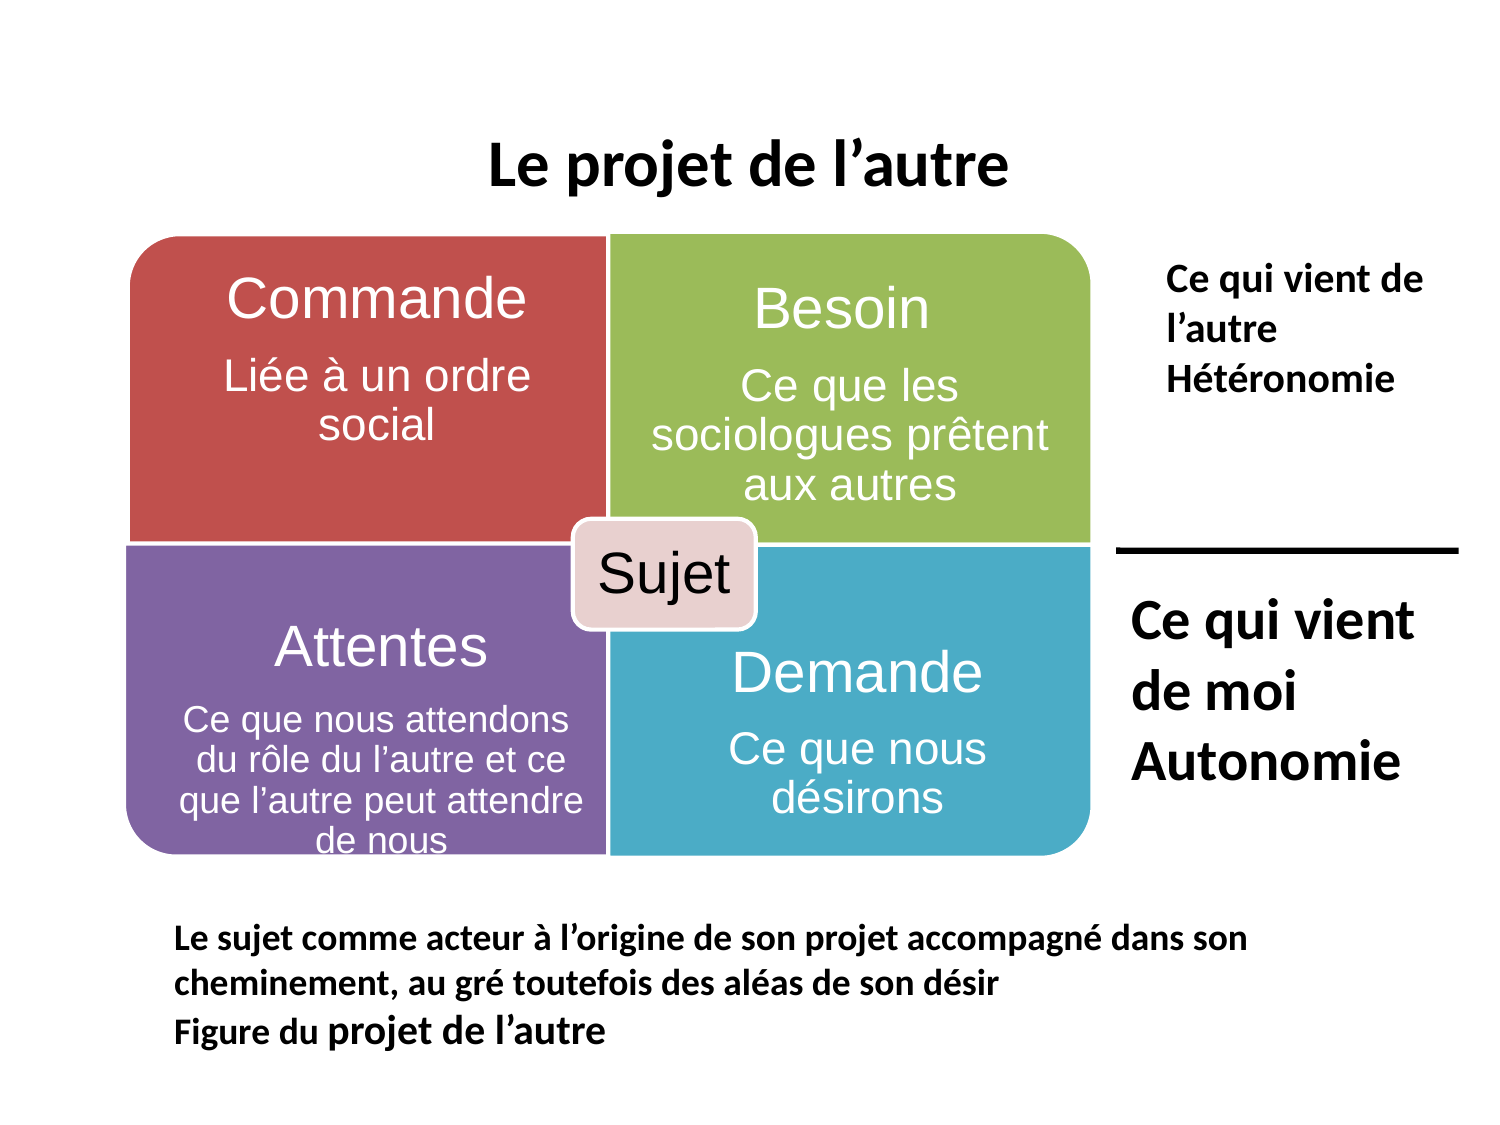

# Le projet de l’autre
Commande
Liée à un ordre social
Besoin
Ce que les sociologues prêtent aux autres
Demande
Ce que nous désirons
Sujet
Attentes
Ce que nous attendons du rôle du l’autre et ce que l’autre peut attendre de nous
Ce qui vient de l’autre Hétéronomie
Ce qui vient de moi
Autonomie
Le sujet comme acteur à l’origine de son projet accompagné dans son cheminement, au gré toutefois des aléas de son désir
Figure du projet de l’autre